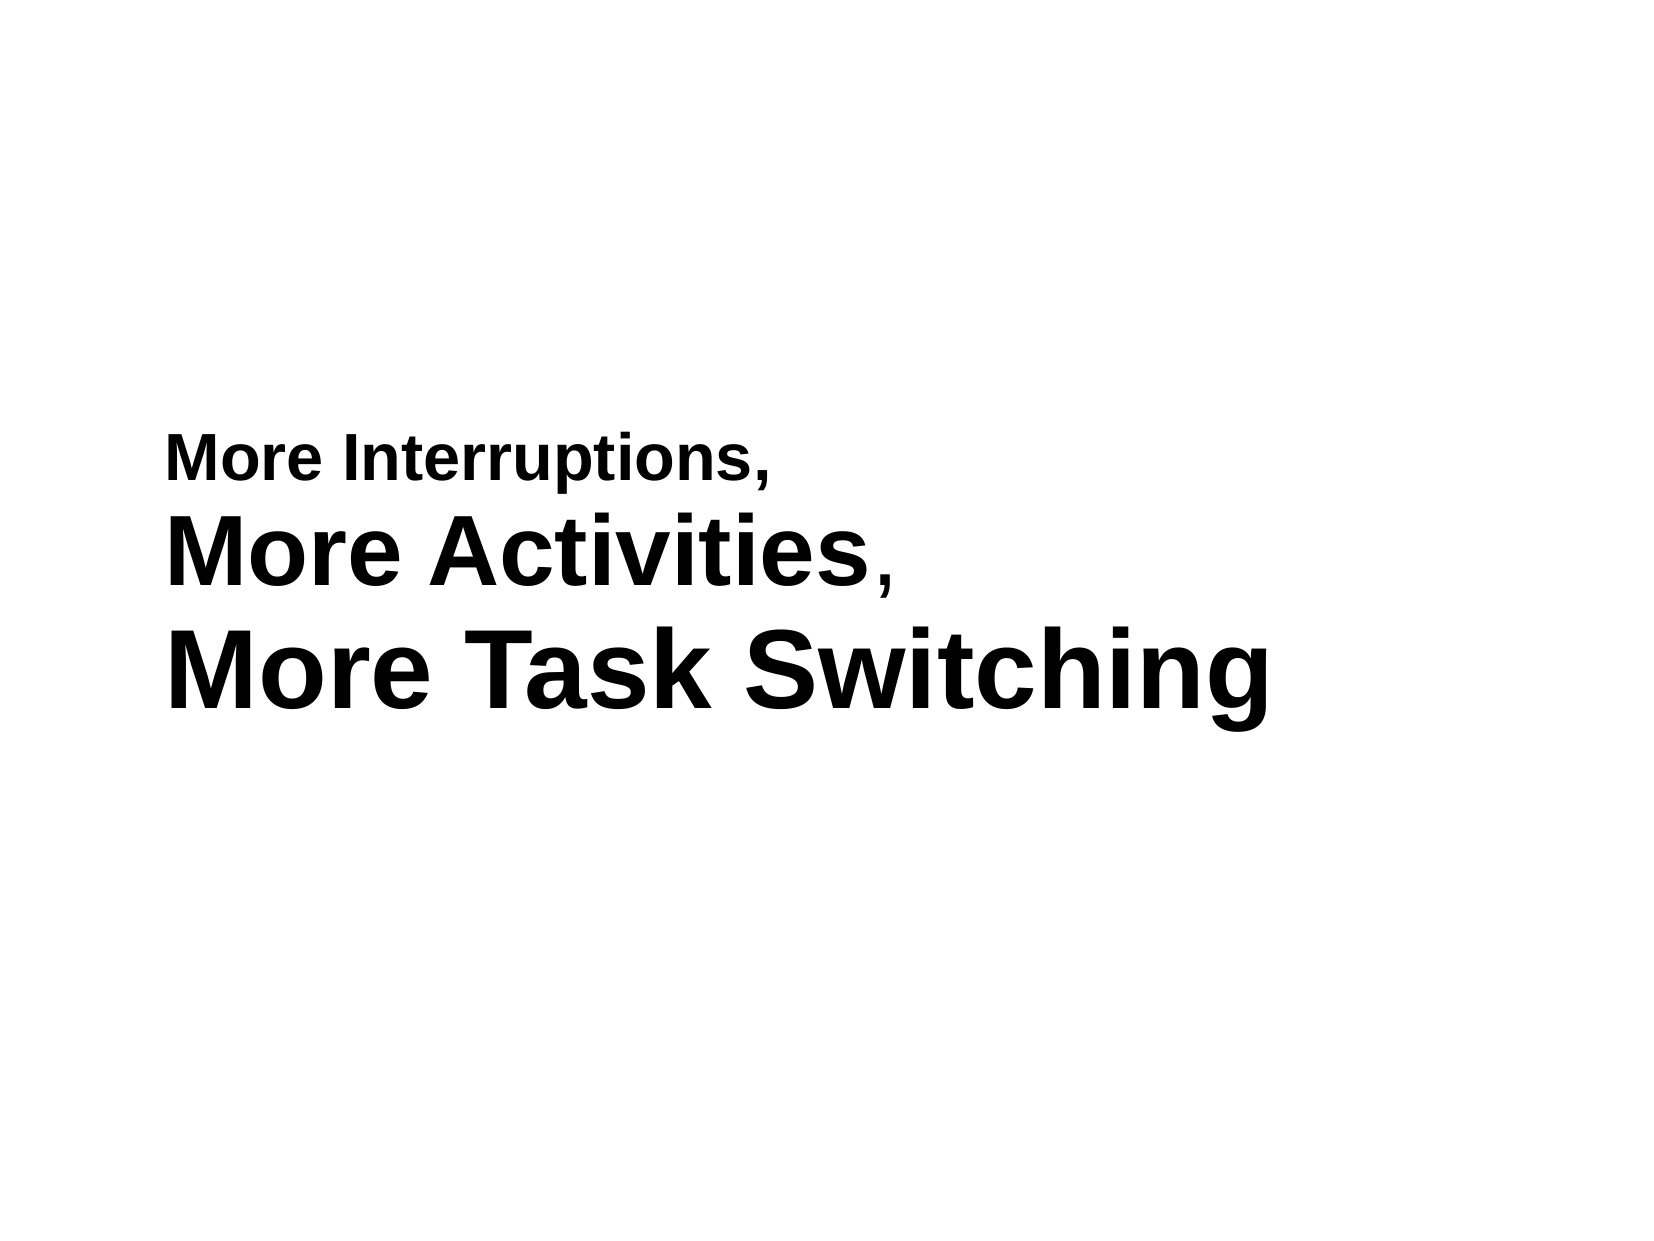

More Interruptions,
More Activities,
More Task Switching